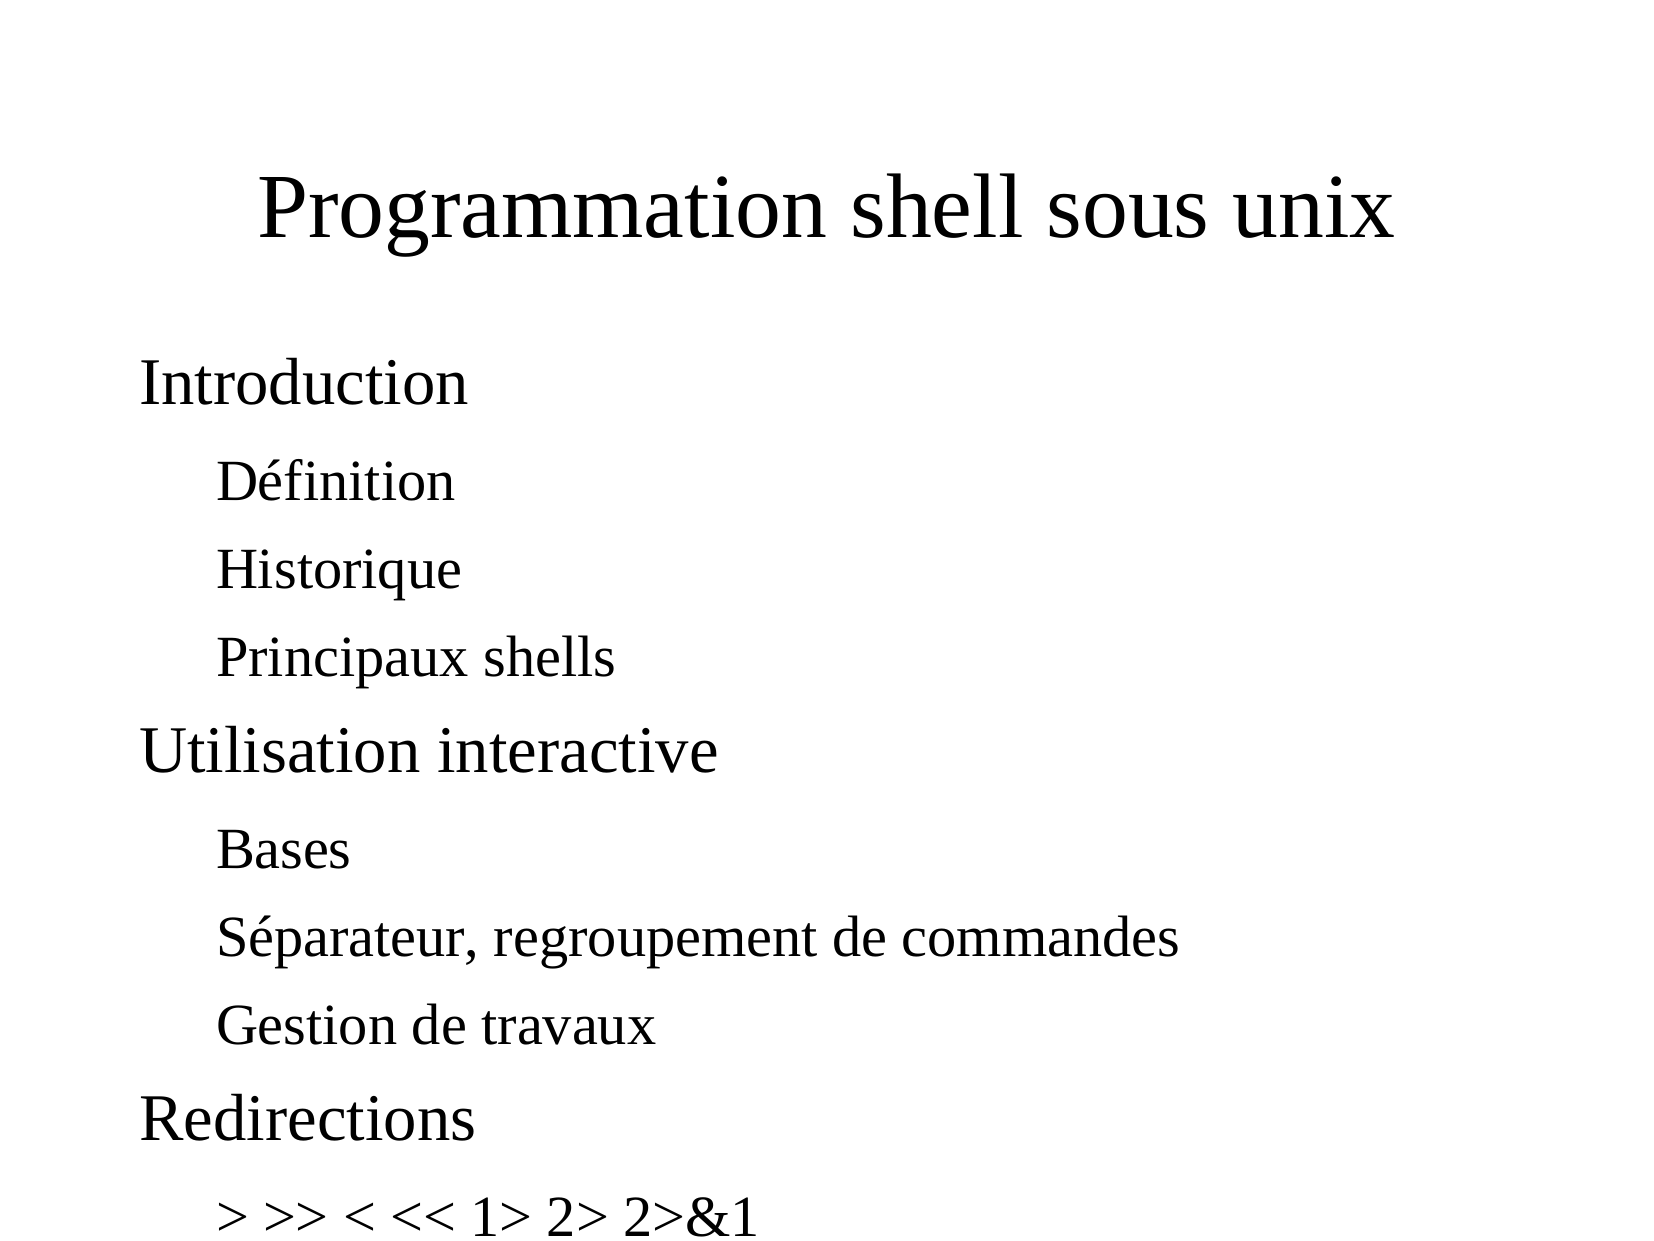

# Programmation shell sous unix
Introduction
Définition
Historique
Principaux shells
Utilisation interactive
Bases
Séparateur, regroupement de commandes
Gestion de travaux
Redirections
> >> < << 1> 2> 2>&1
Tubes de communication
Exemples d'utilisation de filtres
grep, cat, sort, cut, wc, sed, awk, more, ...
ls, who, find,chmod,cp, rm, ... => xargs
ls |wc -l
ypcat passwd | grep l-asr |wc -l
Variables d'environnement
Alias
Interprétation de la ligne de commande
Là, on explique comment est analysée la ligne de commande
Paramètrage de l'environnement de travail
expressions rationnelles, egrep